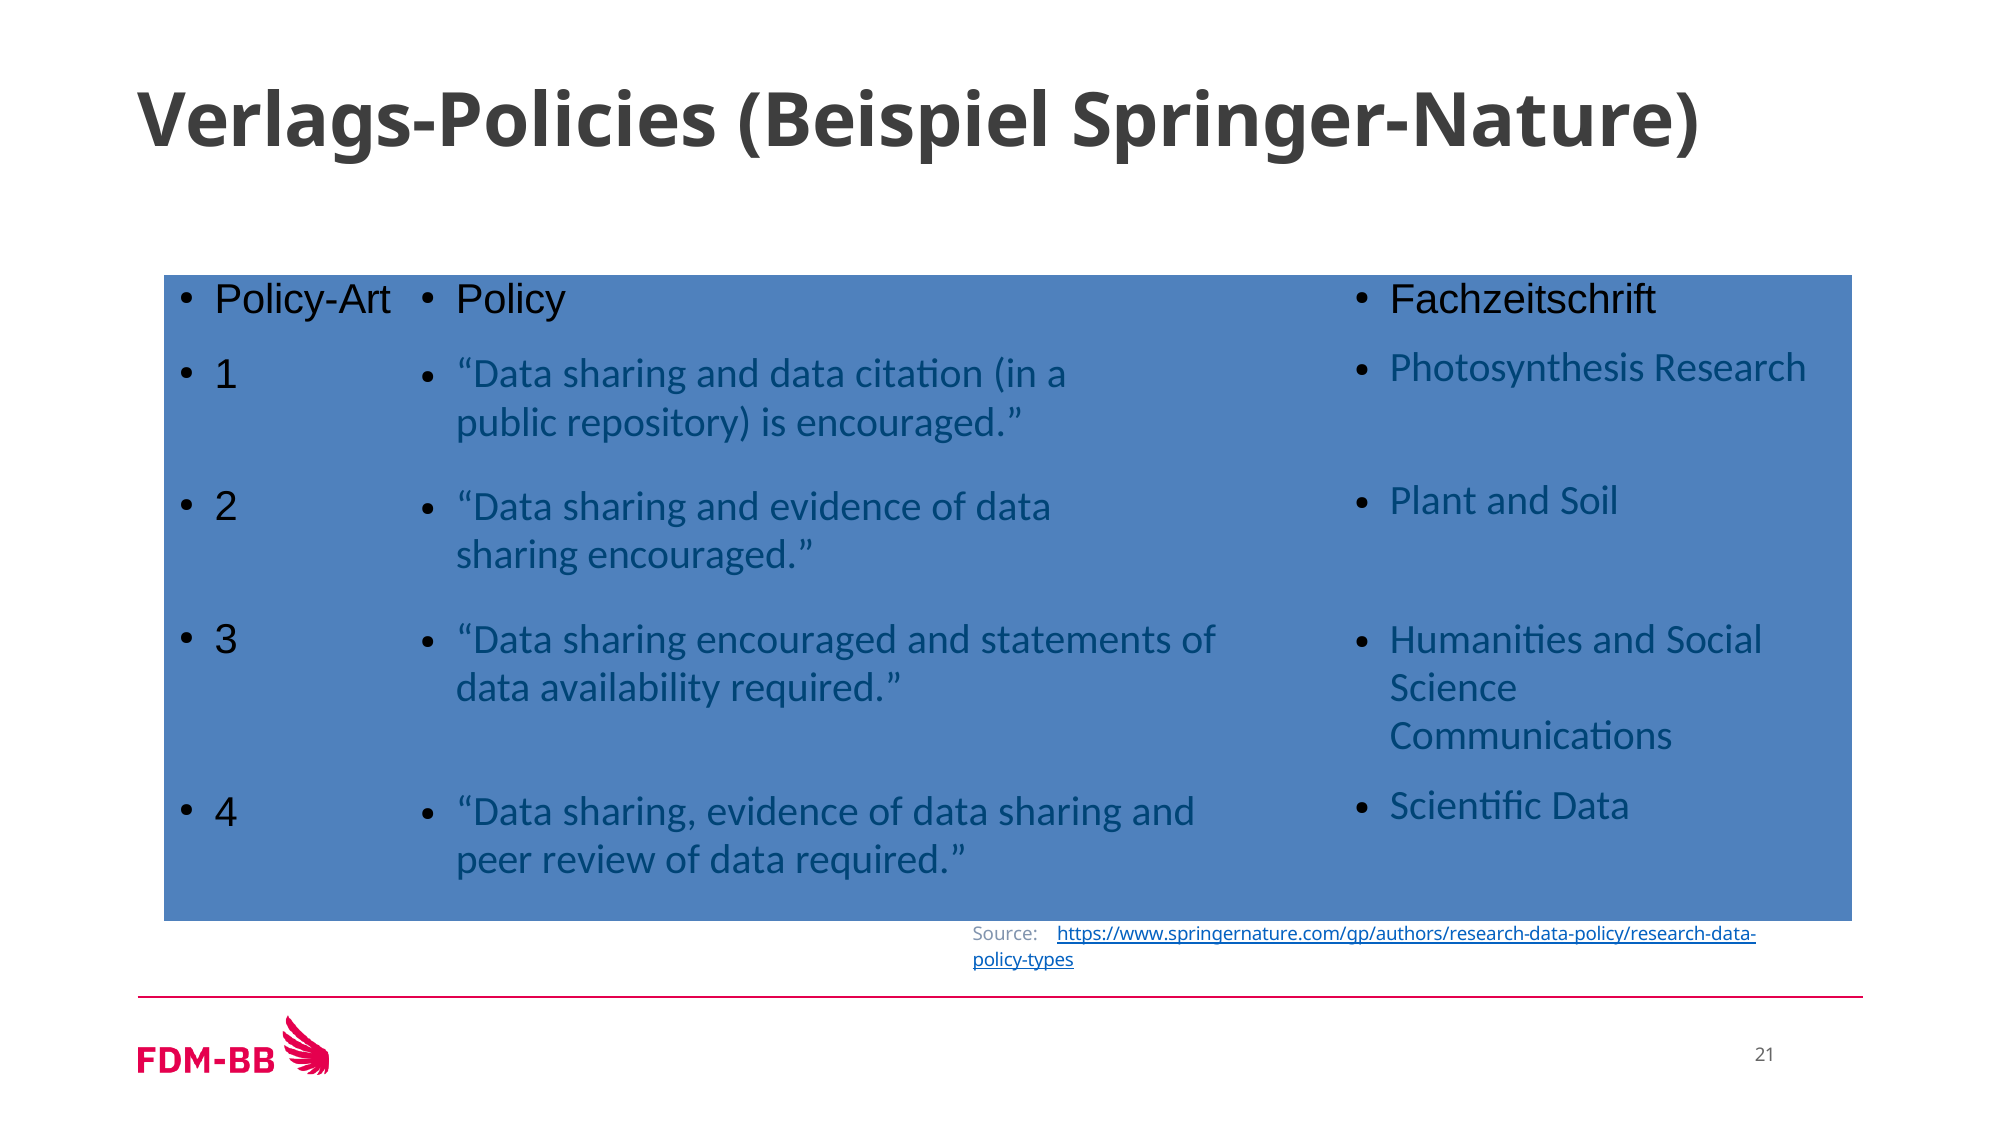

# Verlags-Policies (Beispiel Springer-Nature)
| Policy-Art | Policy | Fachzeitschrift |
| --- | --- | --- |
| 1 | “Data sharing and data citation (in a public repository) is encouraged.” | Photosynthesis Research |
| 2 | “Data sharing and evidence of data sharing encouraged.” | Plant and Soil |
| 3 | “Data sharing encouraged and statements of data availability required.” | Humanities and Social Science Communications |
| 4 | “Data sharing, evidence of data sharing and peer review of data required.” | Scientific Data |
Source: https://www.springernature.com/gp/authors/research-data-policy/research-data-policy-types
21